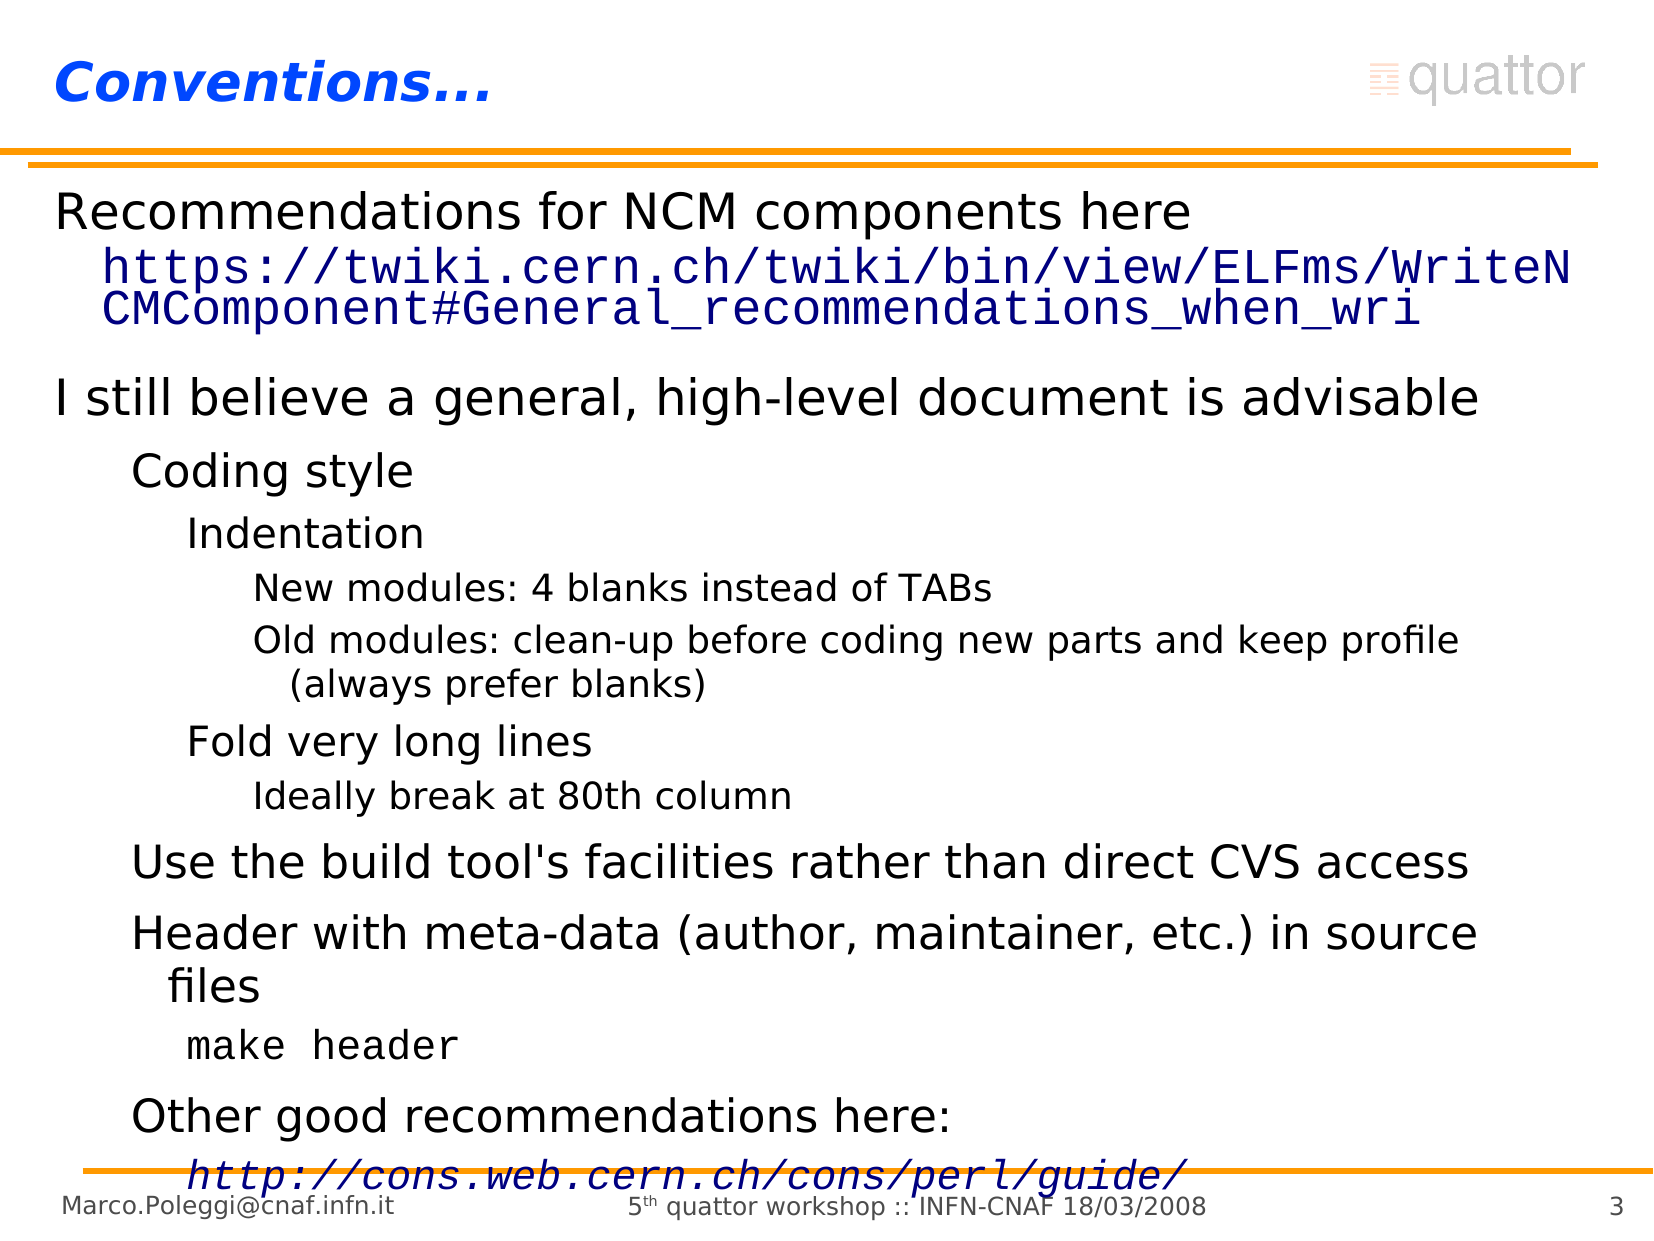

# Conventions...
Recommendations for NCM components here https://twiki.cern.ch/twiki/bin/view/ELFms/WriteNCMComponent#General_recommendations_when_wri
I still believe a general, high-level document is advisable
Coding style
Indentation
New modules: 4 blanks instead of TABs
Old modules: clean-up before coding new parts and keep profile (always prefer blanks)
Fold very long lines
Ideally break at 80th column
Use the build tool's facilities rather than direct CVS access
Header with meta-data (author, maintainer, etc.) in source files
make header
Other good recommendations here:
http://cons.web.cern.ch/cons/perl/guide/
06/16/2006
3
Quattor @ LCG-T2 workshop